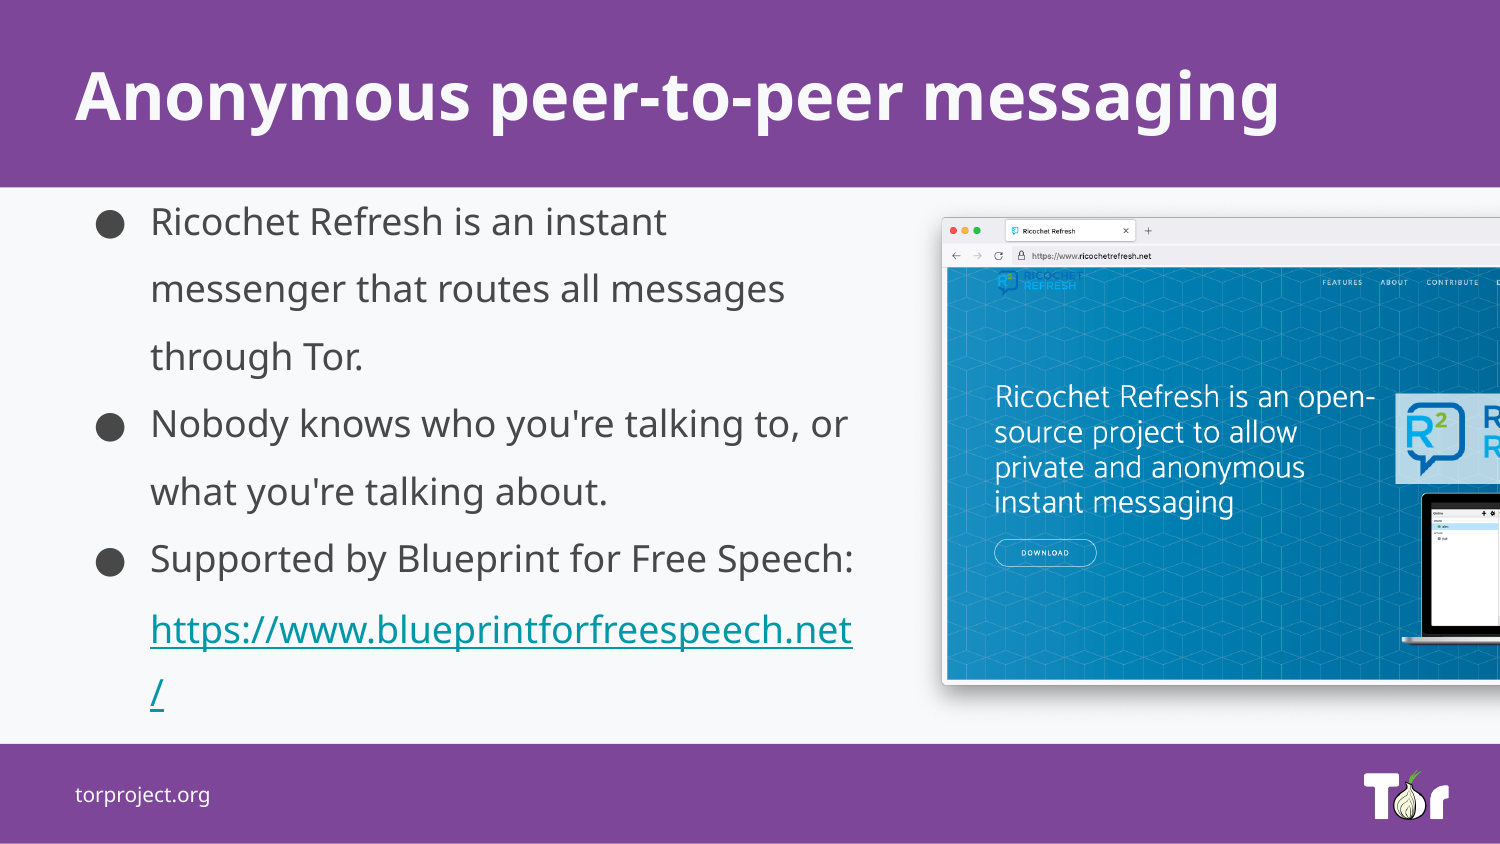

Anonymous peer-to-peer messaging
# Ricochet Refresh is an instant messenger that routes all messages through Tor.
Nobody knows who you're talking to, or what you're talking about.
Supported by Blueprint for Free Speech: https://www.blueprintforfreespeech.net/